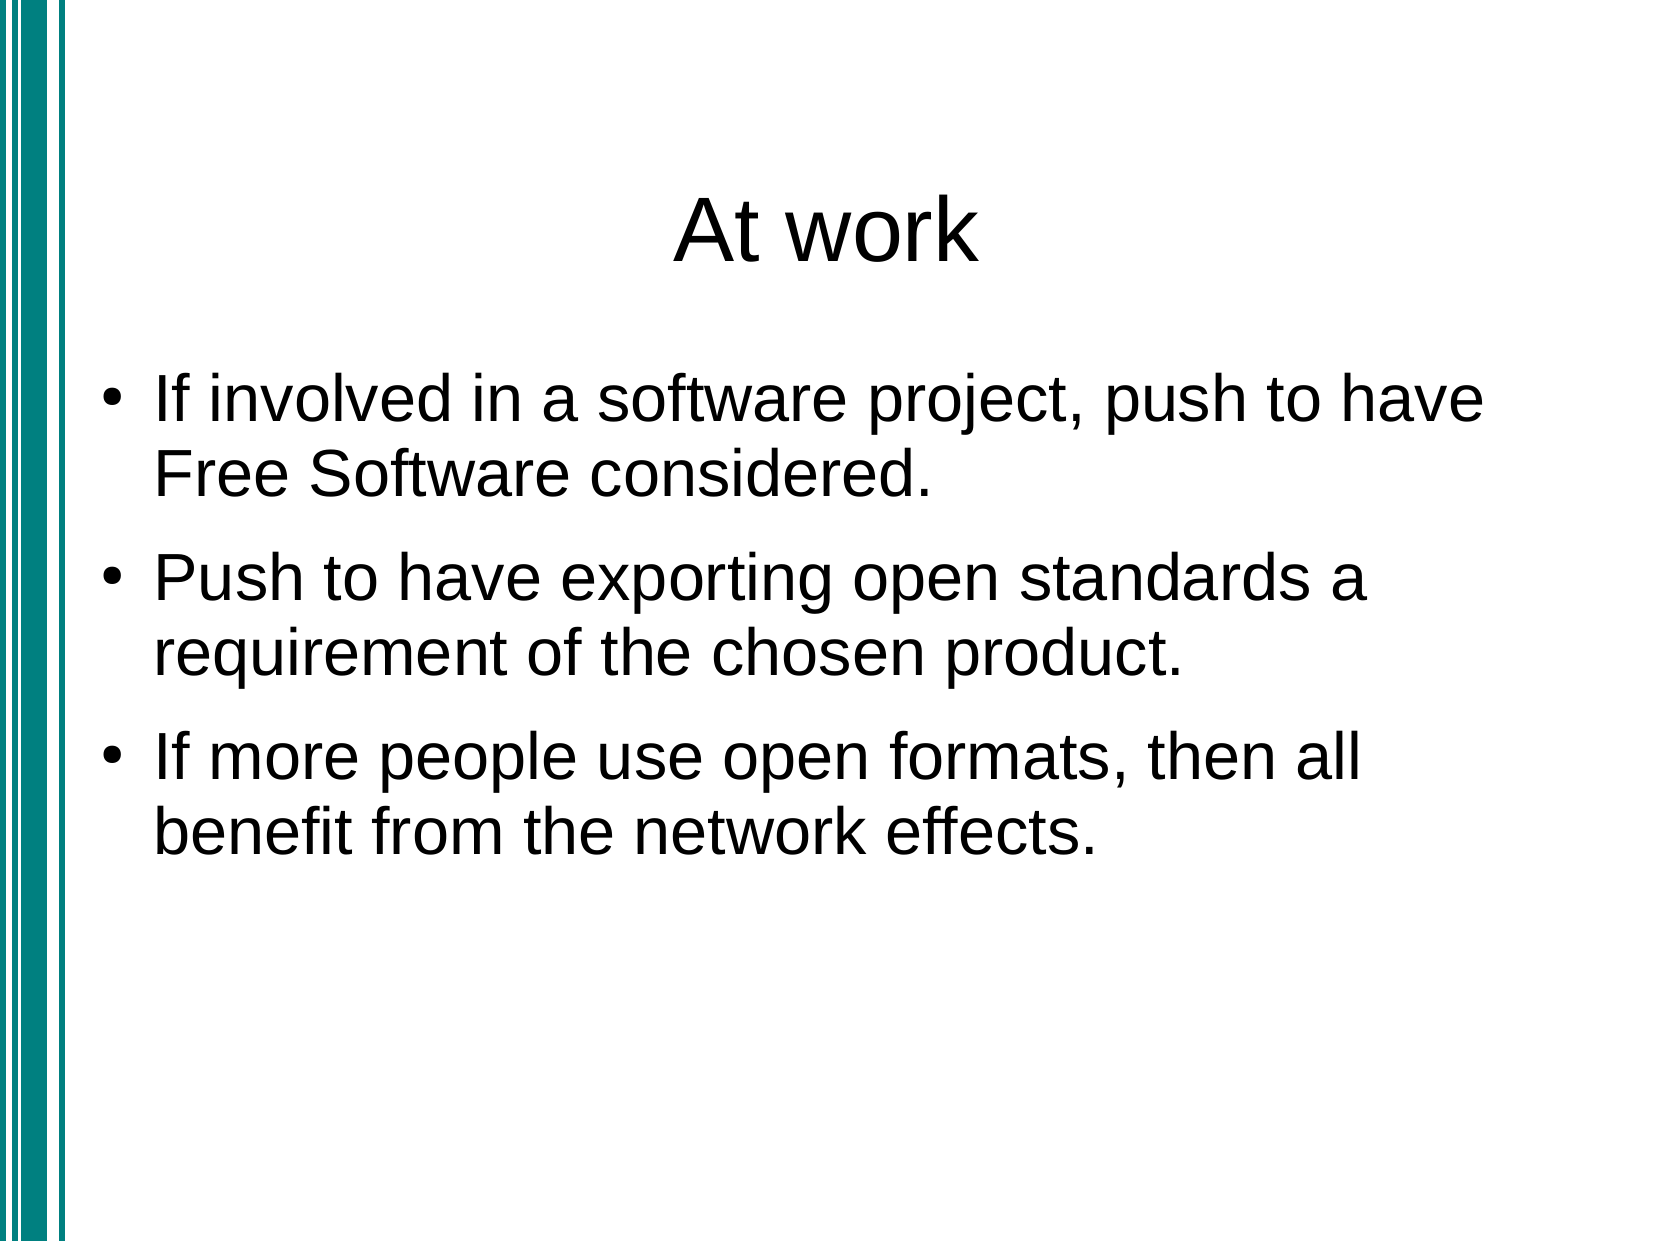

# At work
If involved in a software project, push to have Free Software considered.
Push to have exporting open standards a requirement of the chosen product.
If more people use open formats, then all benefit from the network effects.